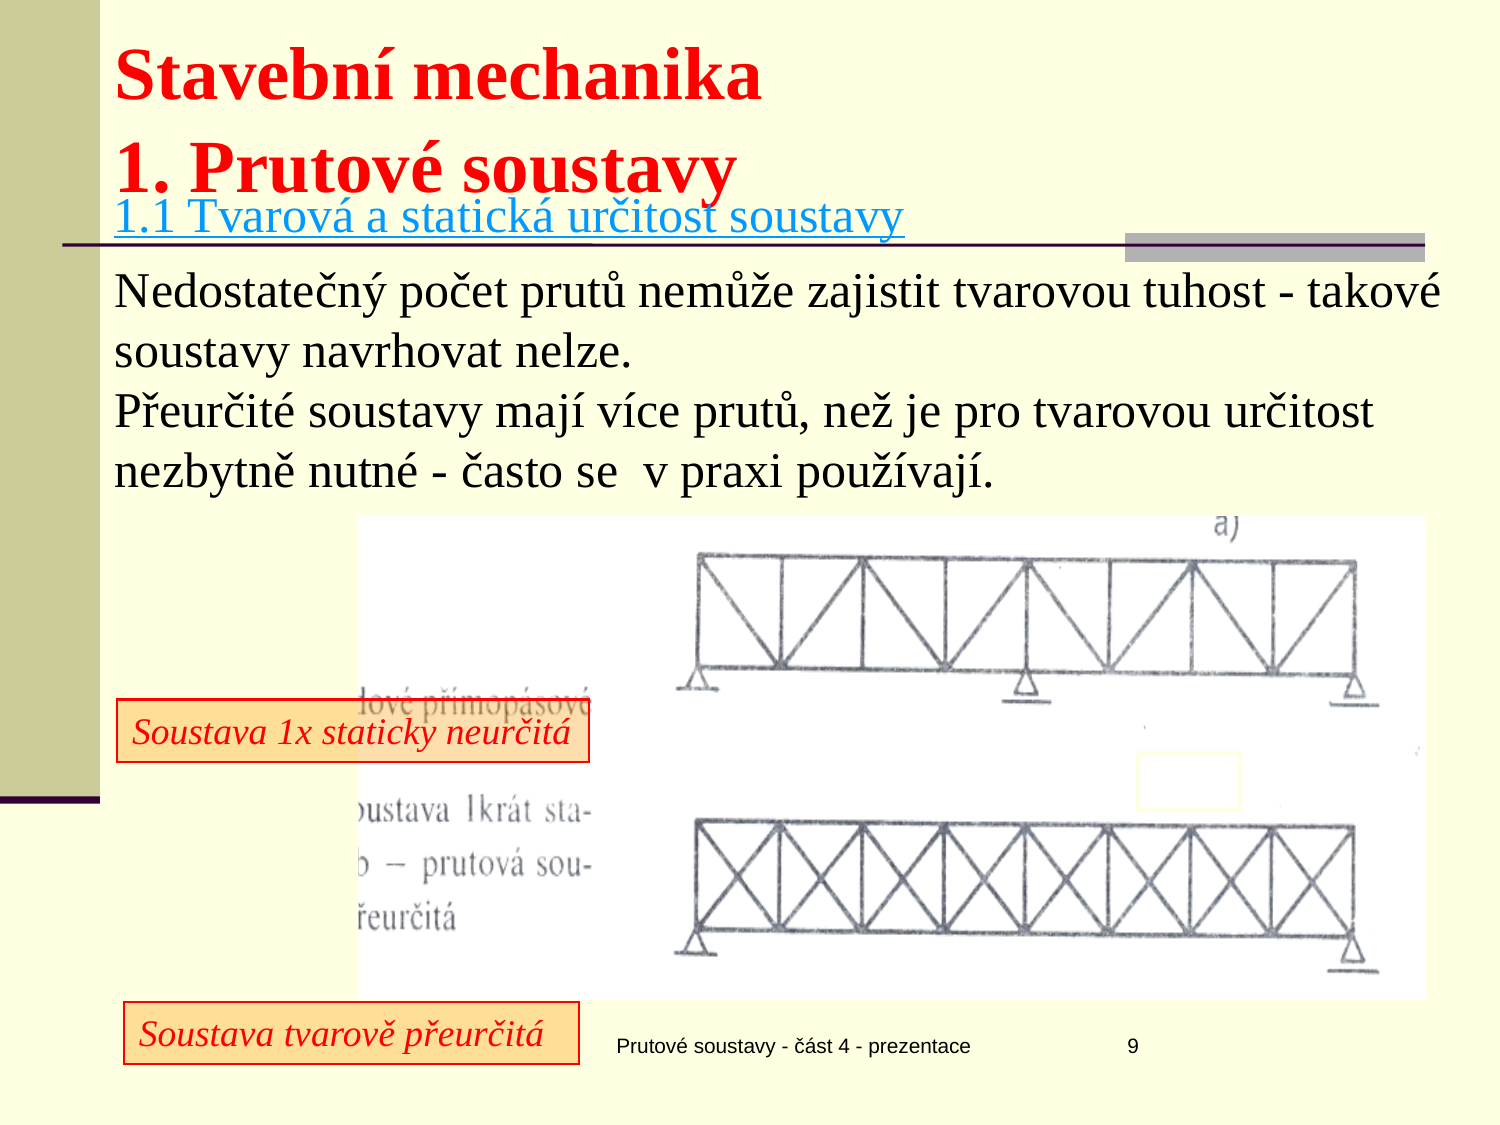

Stavební mechanika
1. Prutové soustavy
1.1 Tvarová a statická určitost soustavy
Nedostatečný počet prutů nemůže zajistit tvarovou tuhost - takové soustavy navrhovat nelze.
Přeurčité soustavy mají více prutů, než je pro tvarovou určitost nezbytně nutné - často se v praxi používají.
Soustava 1x staticky neurčitá
Soustava tvarově přeurčitá
Prutové soustavy - část 4 - prezentace